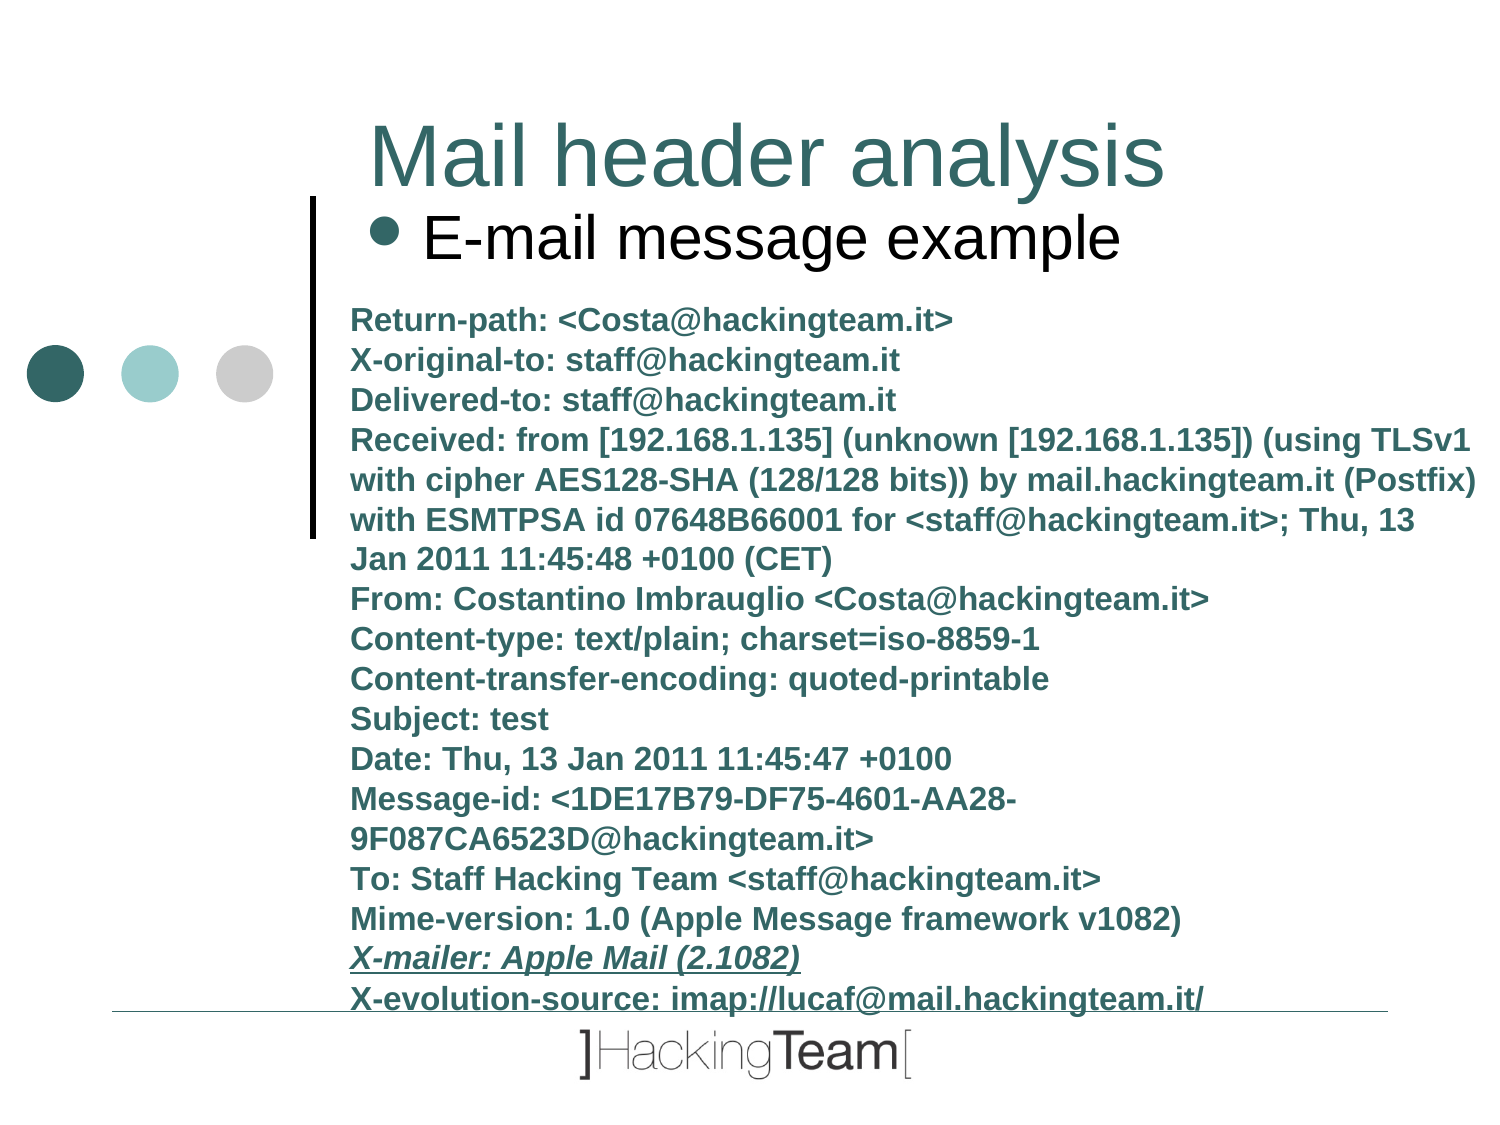

# Mail header analysis
E-mail message example
Return-path: <Costa@hackingteam.it>
X-original-to: staff@hackingteam.it
Delivered-to: staff@hackingteam.it
Received: from [192.168.1.135] (unknown [192.168.1.135]) (using TLSv1 with cipher AES128-SHA (128/128 bits)) by mail.hackingteam.it (Postfix) with ESMTPSA id 07648B66001 for <staff@hackingteam.it>; Thu, 13 Jan 2011 11:45:48 +0100 (CET)
From: Costantino Imbrauglio <Costa@hackingteam.it>
Content-type: text/plain; charset=iso-8859-1
Content-transfer-encoding: quoted-printable
Subject: test
Date: Thu, 13 Jan 2011 11:45:47 +0100
Message-id: <1DE17B79-DF75-4601-AA28-9F087CA6523D@hackingteam.it>
To: Staff Hacking Team <staff@hackingteam.it>
Mime-version: 1.0 (Apple Message framework v1082)
X-mailer: Apple Mail (2.1082)
X-evolution-source: imap://lucaf@mail.hackingteam.it/